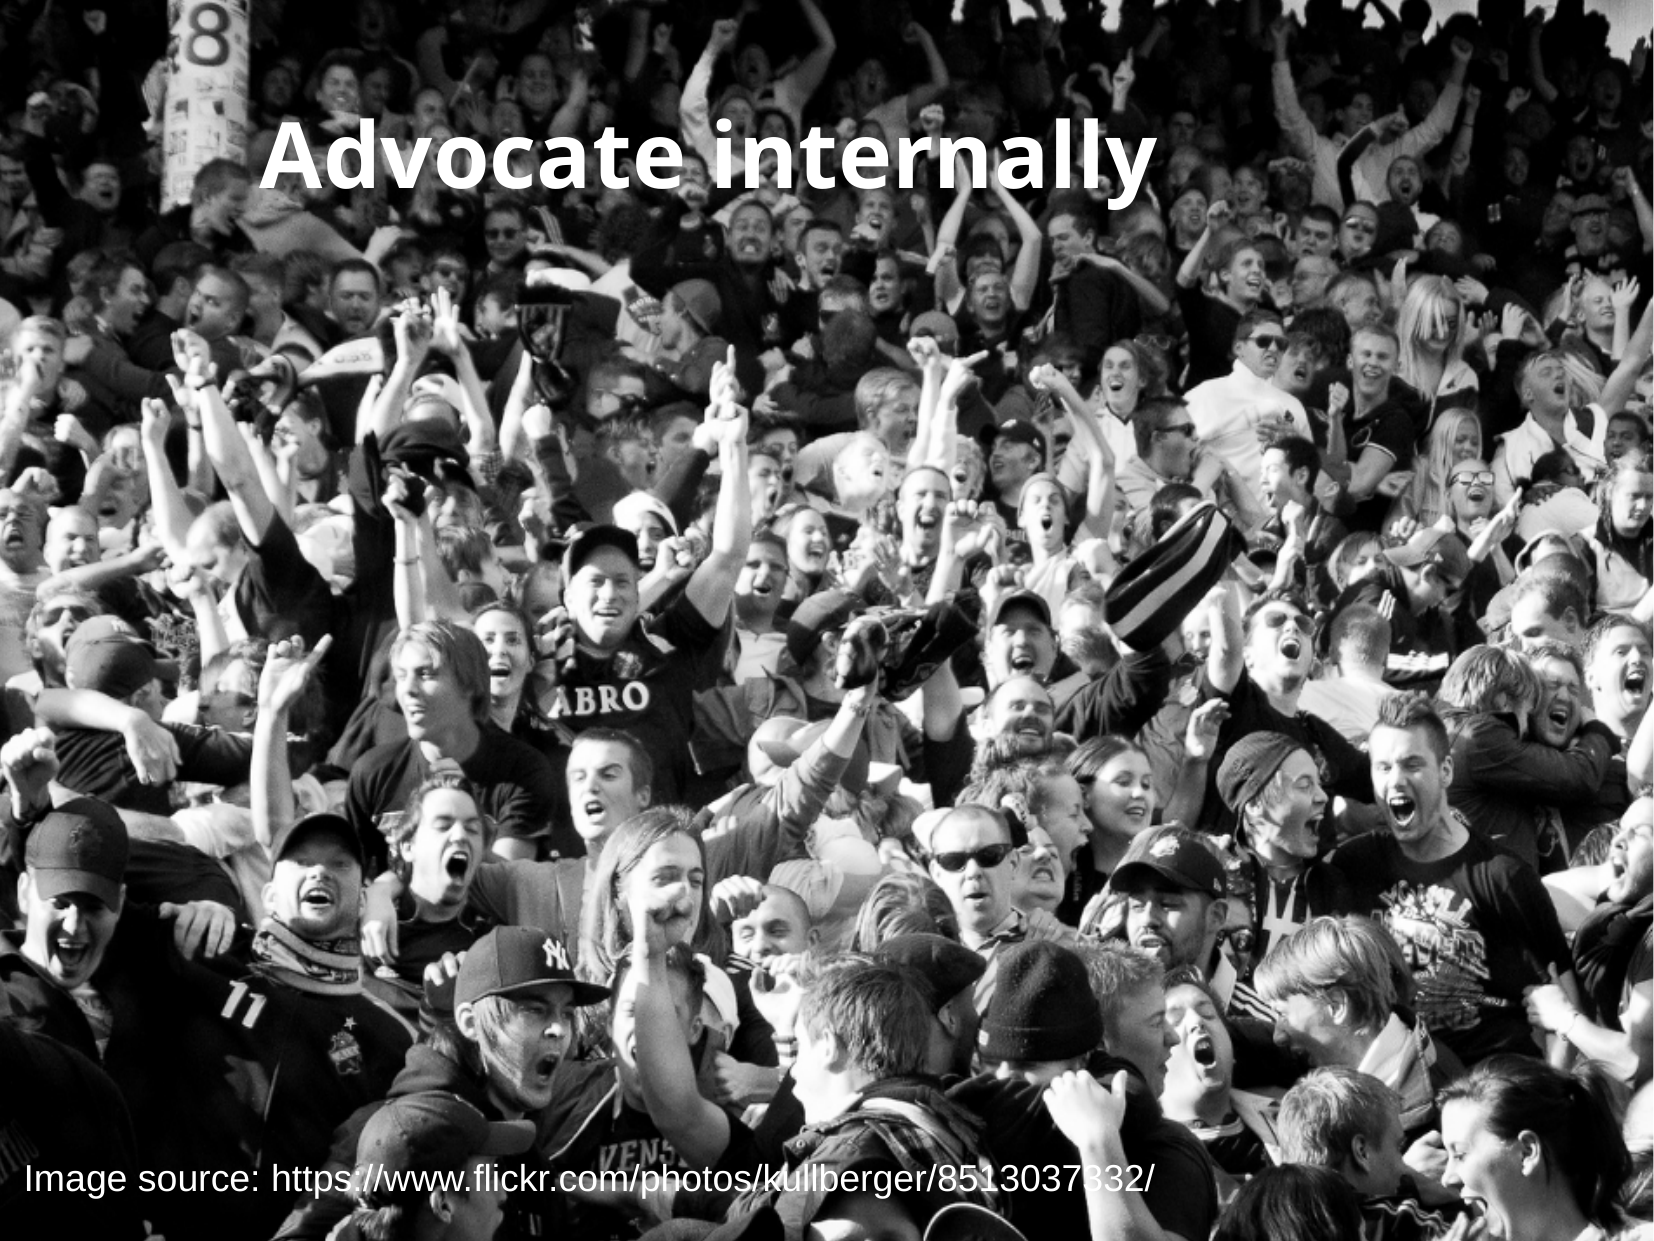

# Advocate internally
@czajkowski
10
Image source: https://www.flickr.com/photos/kullberger/8513037332/